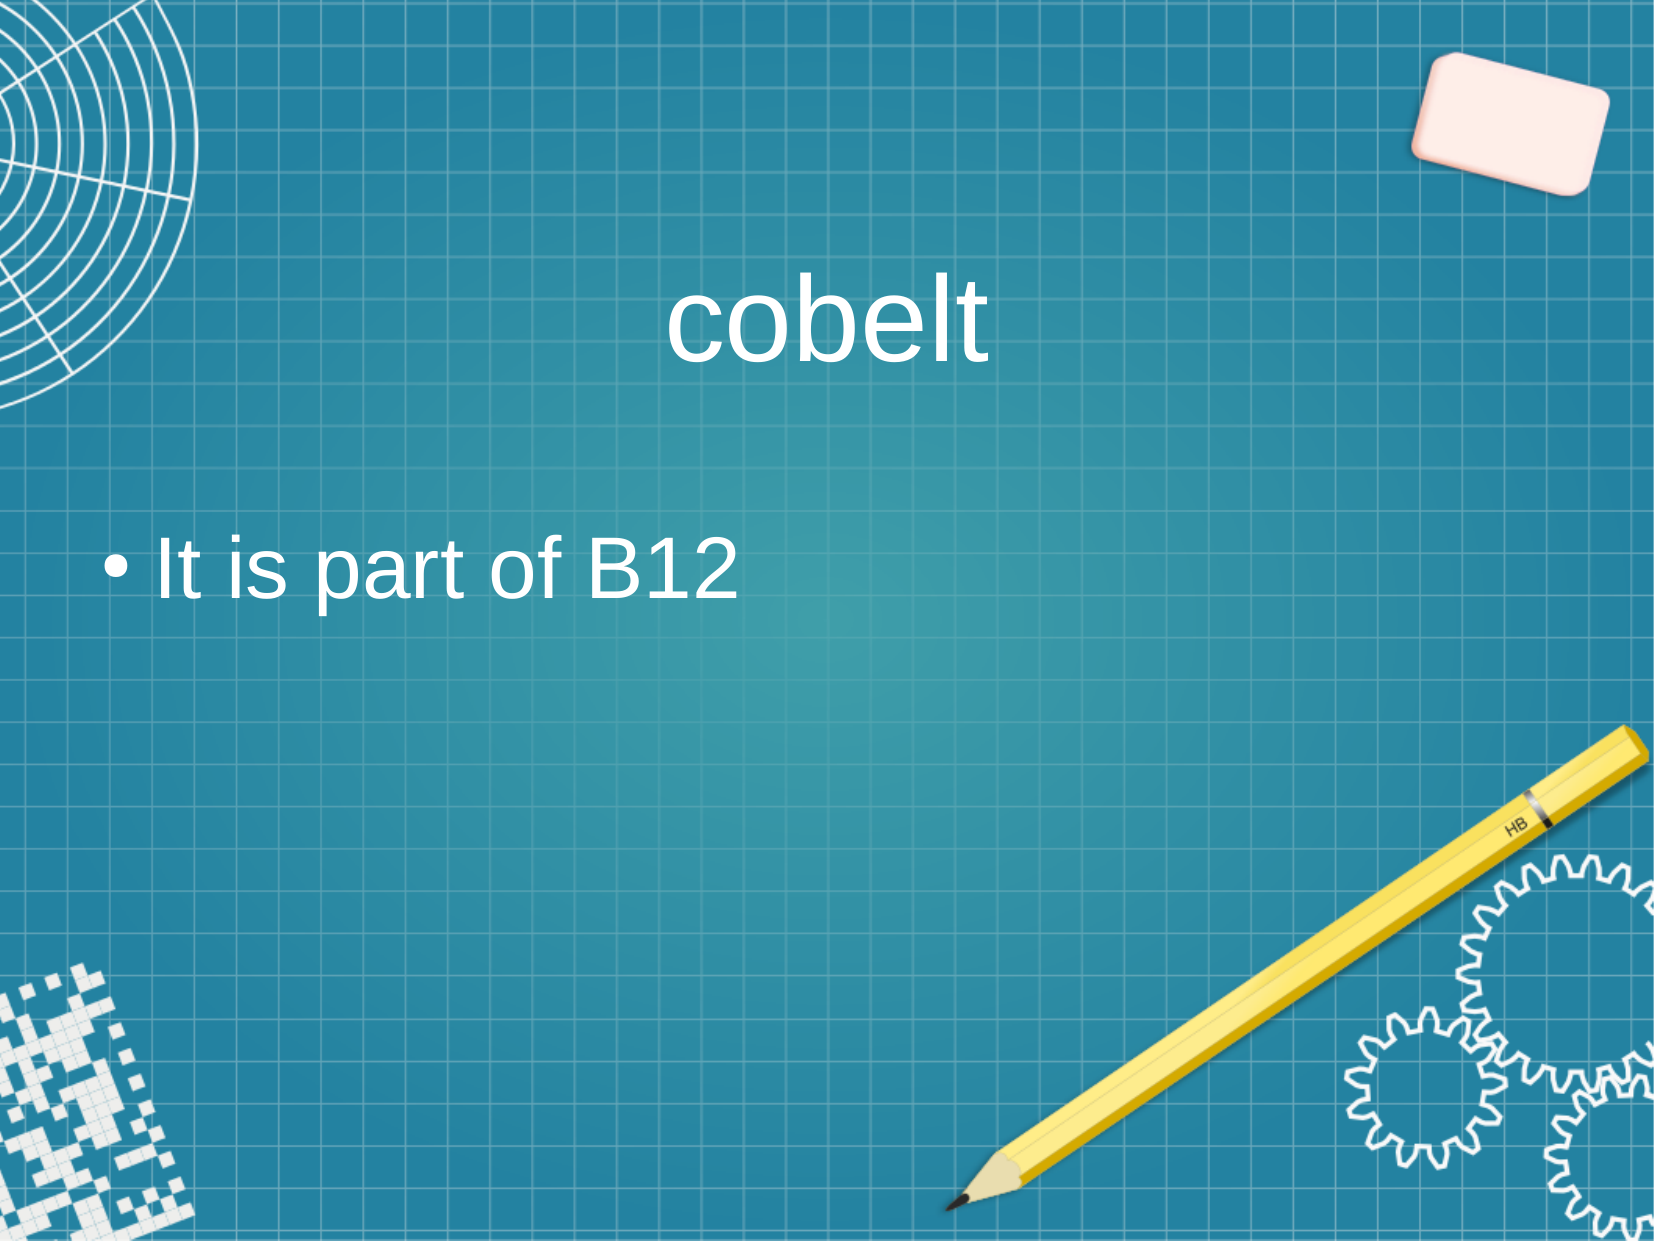

# cobelt
It is part of B12